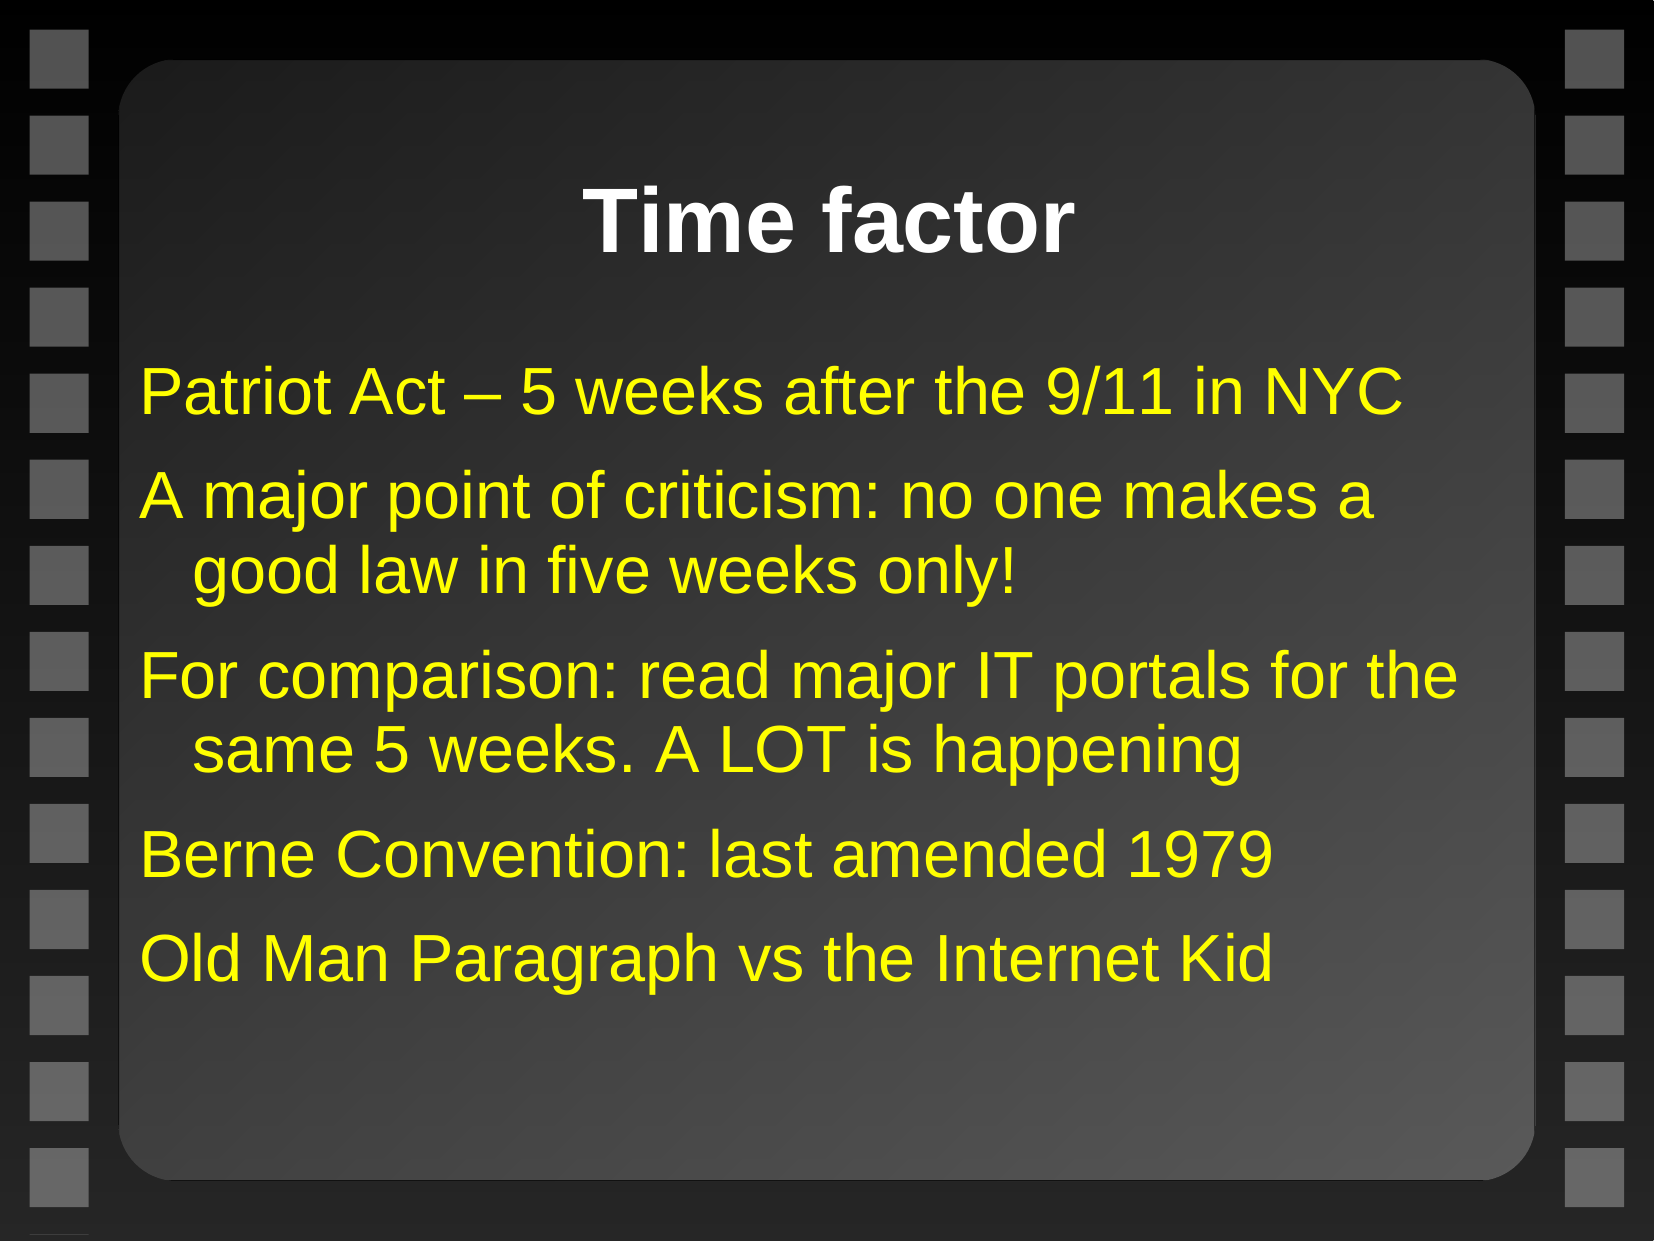

# Time factor
Patriot Act – 5 weeks after the 9/11 in NYC
A major point of criticism: no one makes a good law in five weeks only!
For comparison: read major IT portals for the same 5 weeks. A LOT is happening
Berne Convention: last amended 1979
Old Man Paragraph vs the Internet Kid